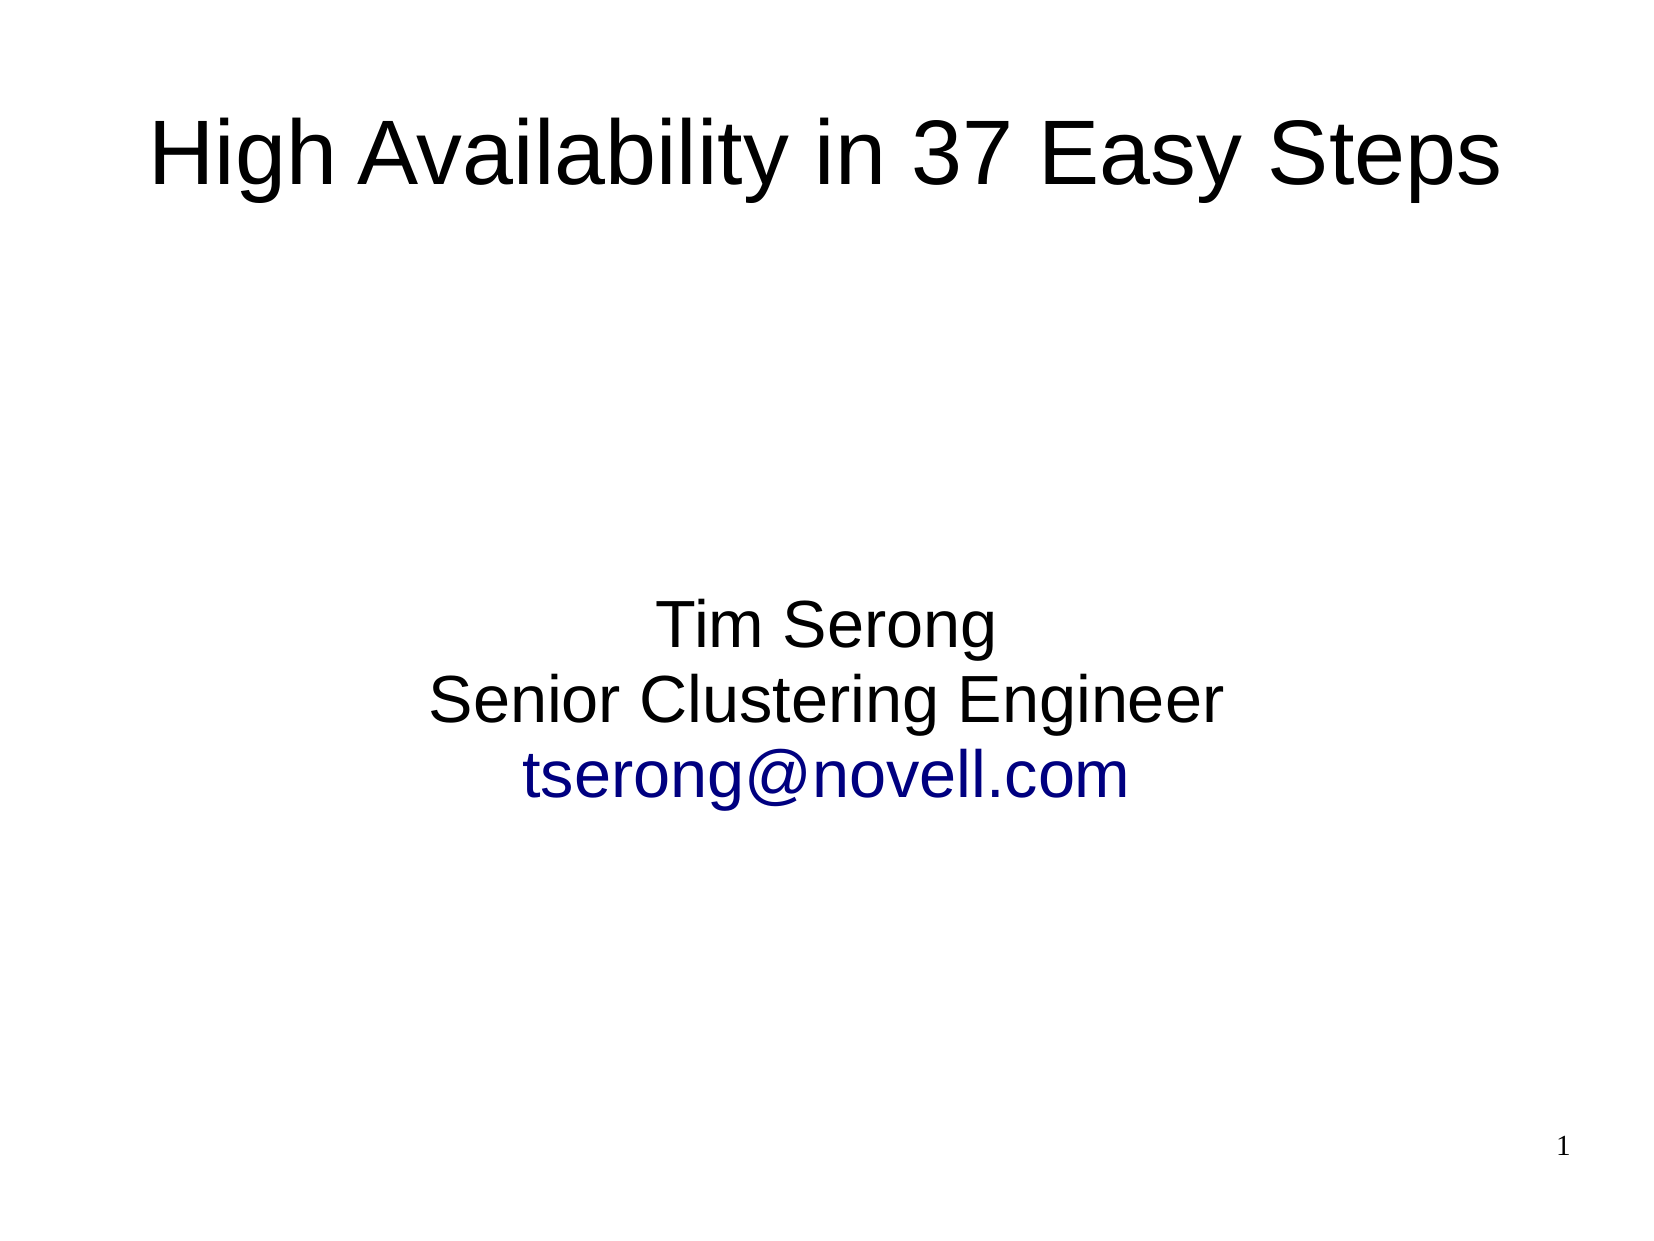

# High Availability in 37 Easy Steps
Tim Serong
Senior Clustering Engineer
tserong@novell.com
1